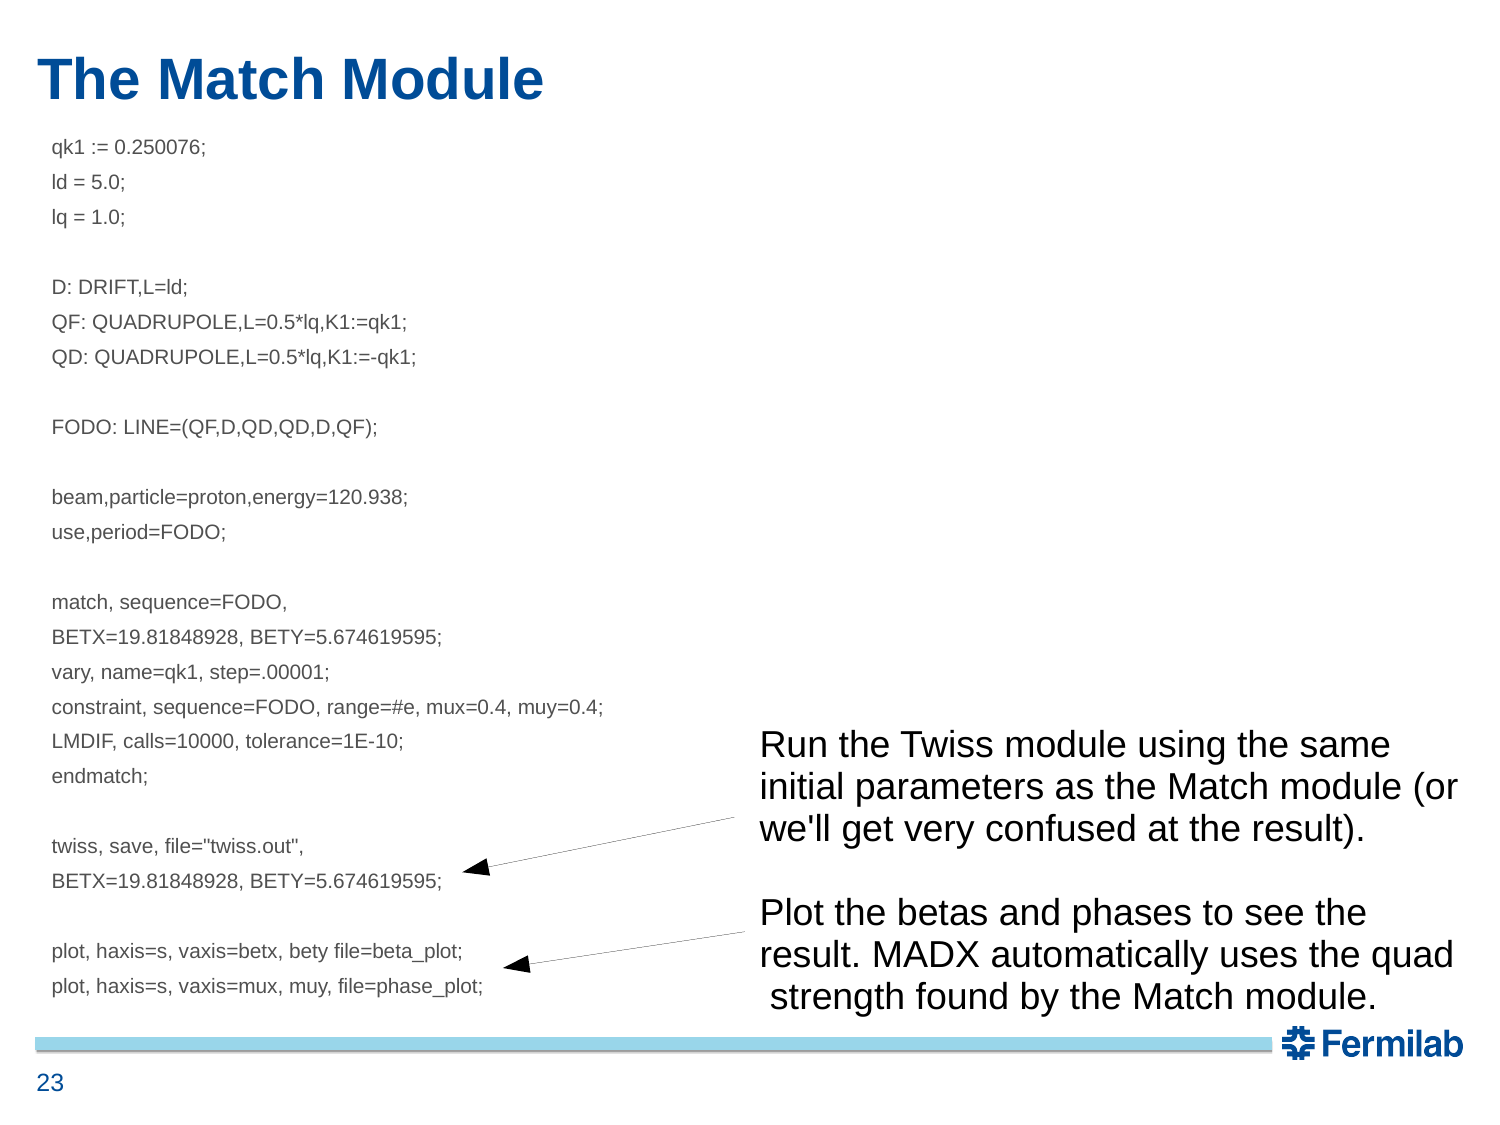

# The Match Module
qk1 := 0.250076;
ld = 5.0;
lq = 1.0;
D: DRIFT,L=ld;
QF: QUADRUPOLE,L=0.5*lq,K1:=qk1;
QD: QUADRUPOLE,L=0.5*lq,K1:=-qk1;
FODO: LINE=(QF,D,QD,QD,D,QF);
beam,particle=proton,energy=120.938;
use,period=FODO;
match, sequence=FODO,
BETX=19.81848928, BETY=5.674619595;
vary, name=qk1, step=.00001;
constraint, sequence=FODO, range=#e, mux=0.4, muy=0.4;
LMDIF, calls=10000, tolerance=1E-10;
endmatch;
twiss, save, file="twiss.out",
BETX=19.81848928, BETY=5.674619595;
plot, haxis=s, vaxis=betx, bety file=beta_plot;
plot, haxis=s, vaxis=mux, muy, file=phase_plot;
Run the Twiss module using the same initial parameters as the Match module (or we'll get very confused at the result).
Plot the betas and phases to see the result. MADX automatically uses the quad strength found by the Match module.